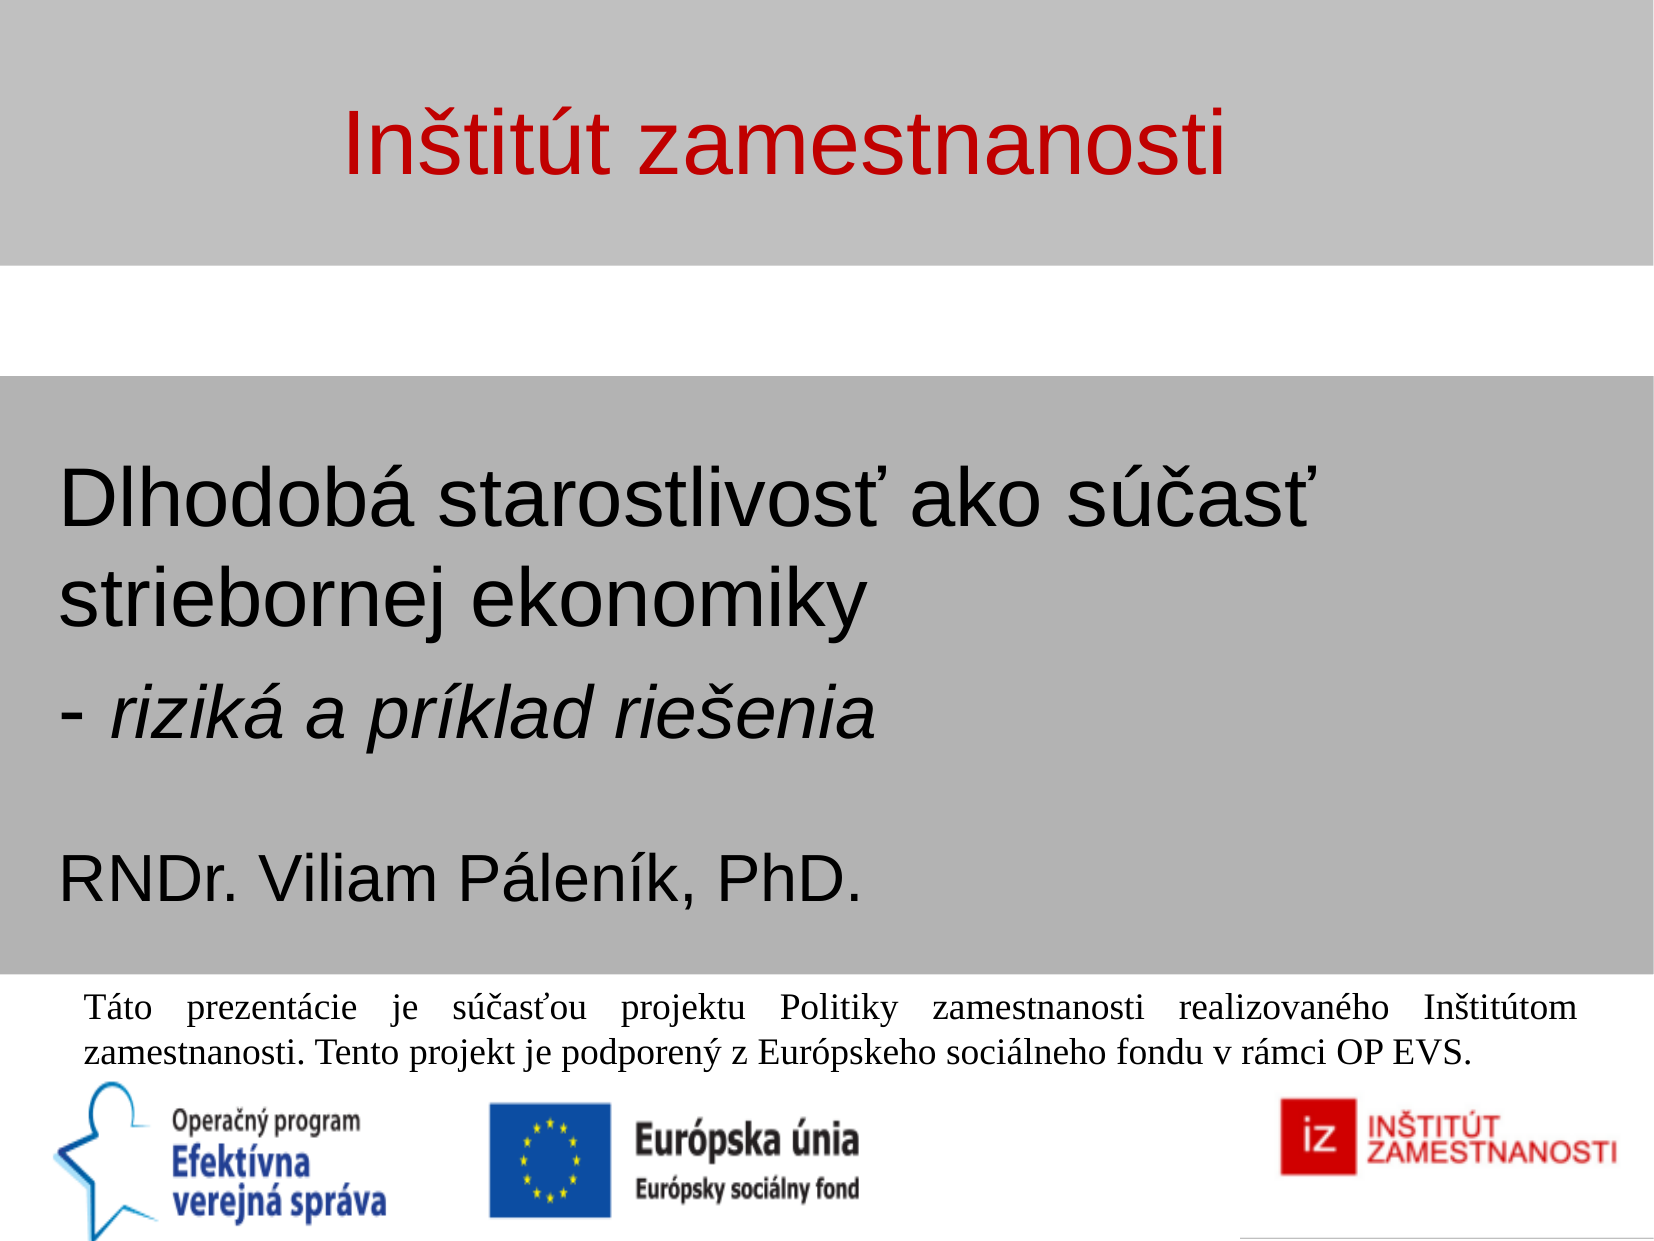

Inštitút zamestnanosti
Dlhodobá starostlivosť ako súčasť striebornej ekonomiky
- riziká a príklad riešenia
RNDr. Viliam Páleník, PhD.
Táto prezentácie je súčasťou projektu Politiky zamestnanosti realizovaného Inštitútom zamestnanosti. Tento projekt je podporený z Európskeho sociálneho fondu v rámci OP EVS.